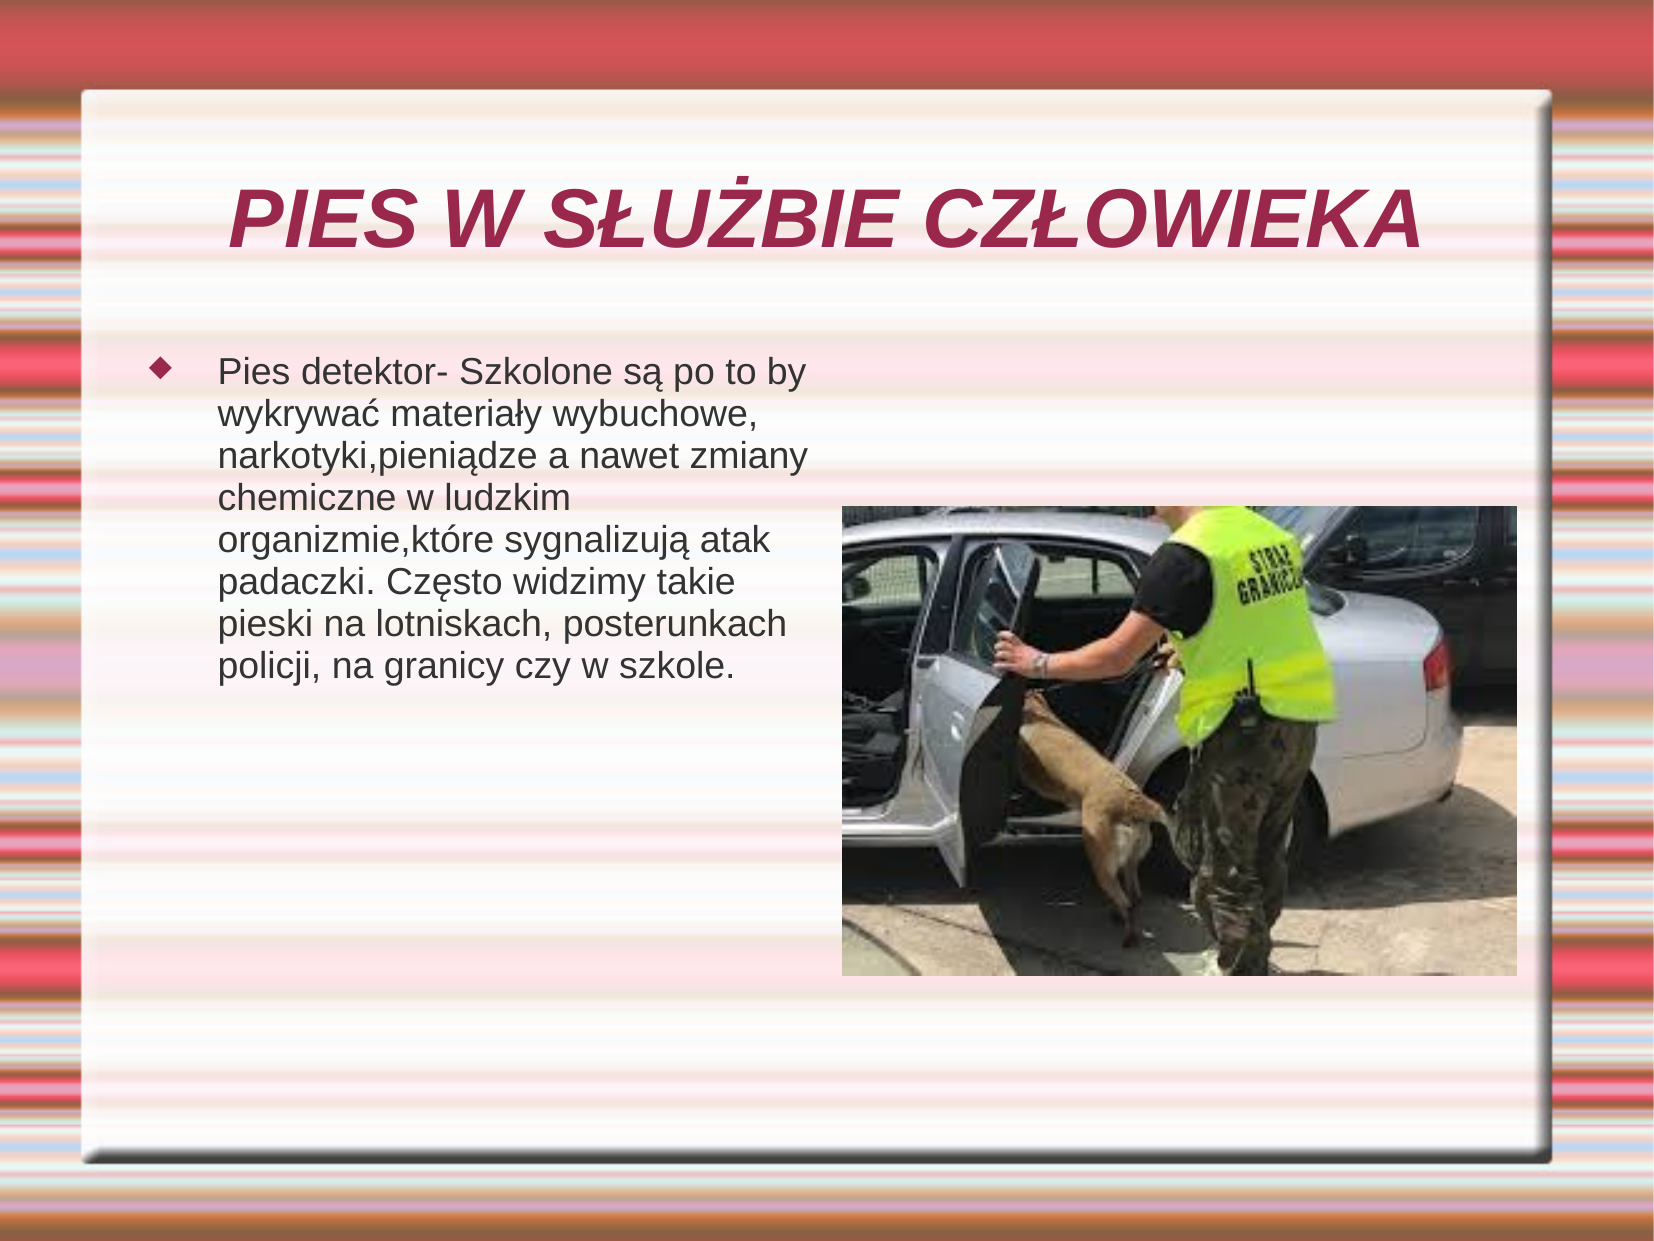

# PIES W SŁUŻBIE CZŁOWIEKA
Pies detektor- Szkolone są po to by wykrywać materiały wybuchowe, narkotyki,pieniądze a nawet zmiany chemiczne w ludzkim organizmie,które sygnalizują atak padaczki. Często widzimy takie pieski na lotniskach, posterunkach policji, na granicy czy w szkole.